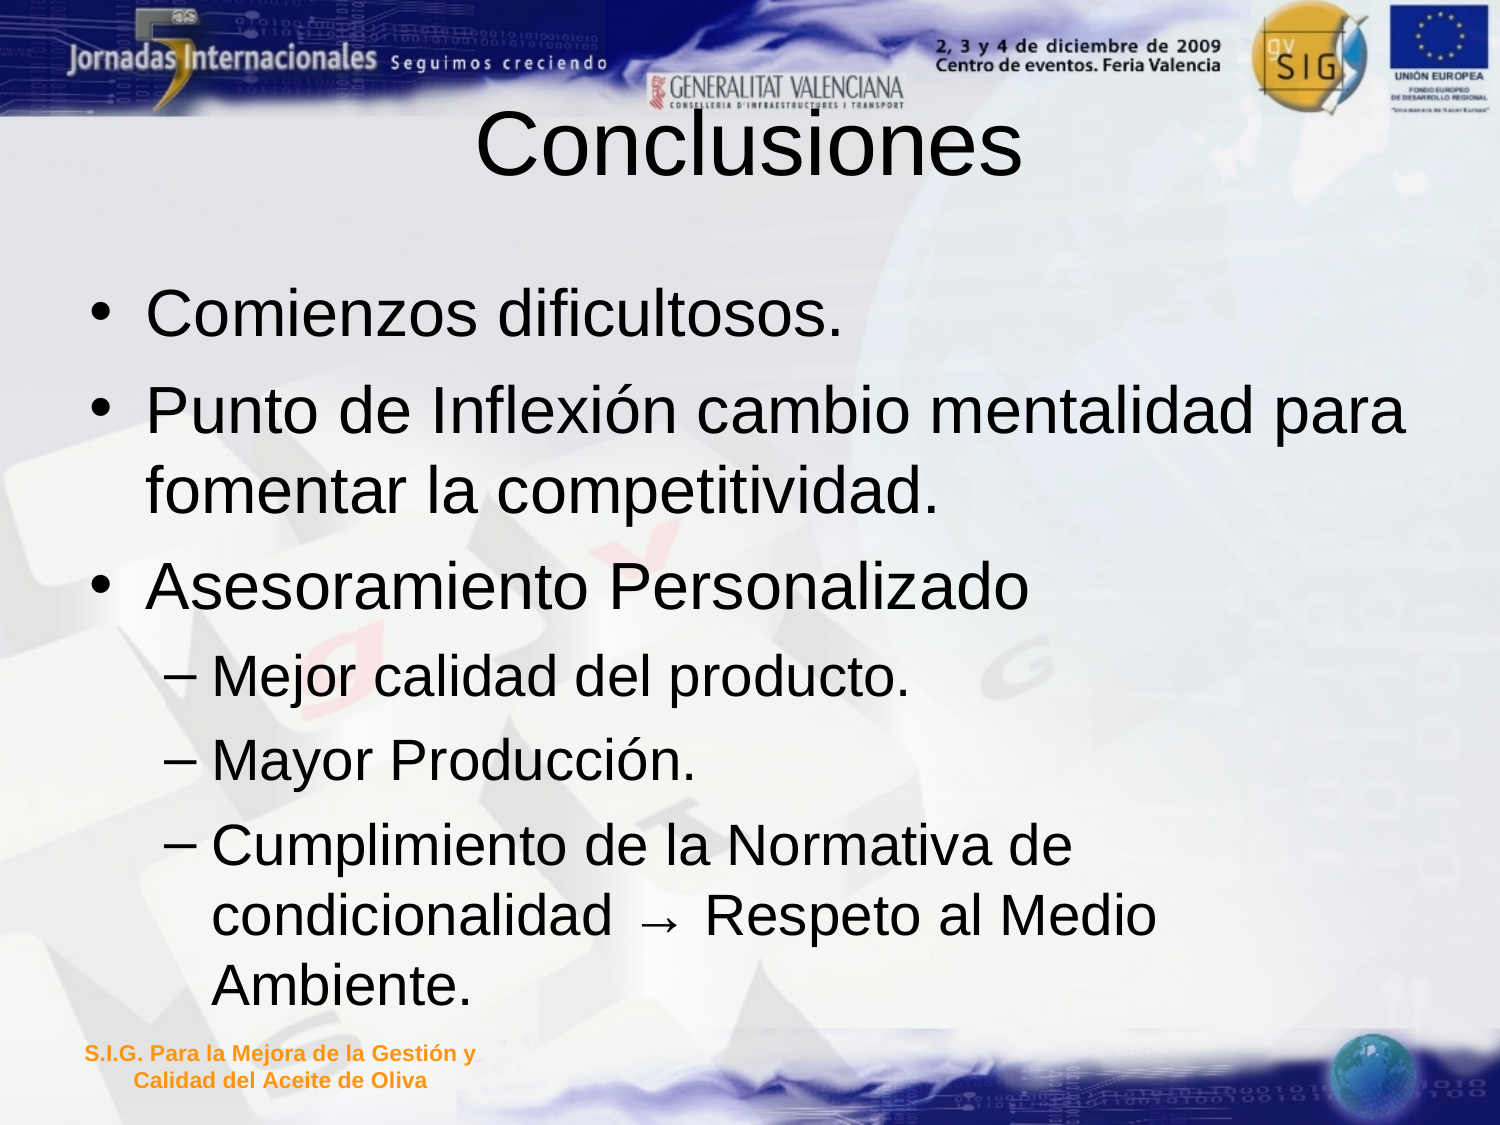

# Conclusiones
Comienzos dificultosos.
Punto de Inflexión cambio mentalidad para fomentar la competitividad.
Asesoramiento Personalizado
Mejor calidad del producto.
Mayor Producción.
Cumplimiento de la Normativa de condicionalidad → Respeto al Medio Ambiente.
S.I.G. Para la Mejora de la Gestión y Calidad del Aceite de Oliva